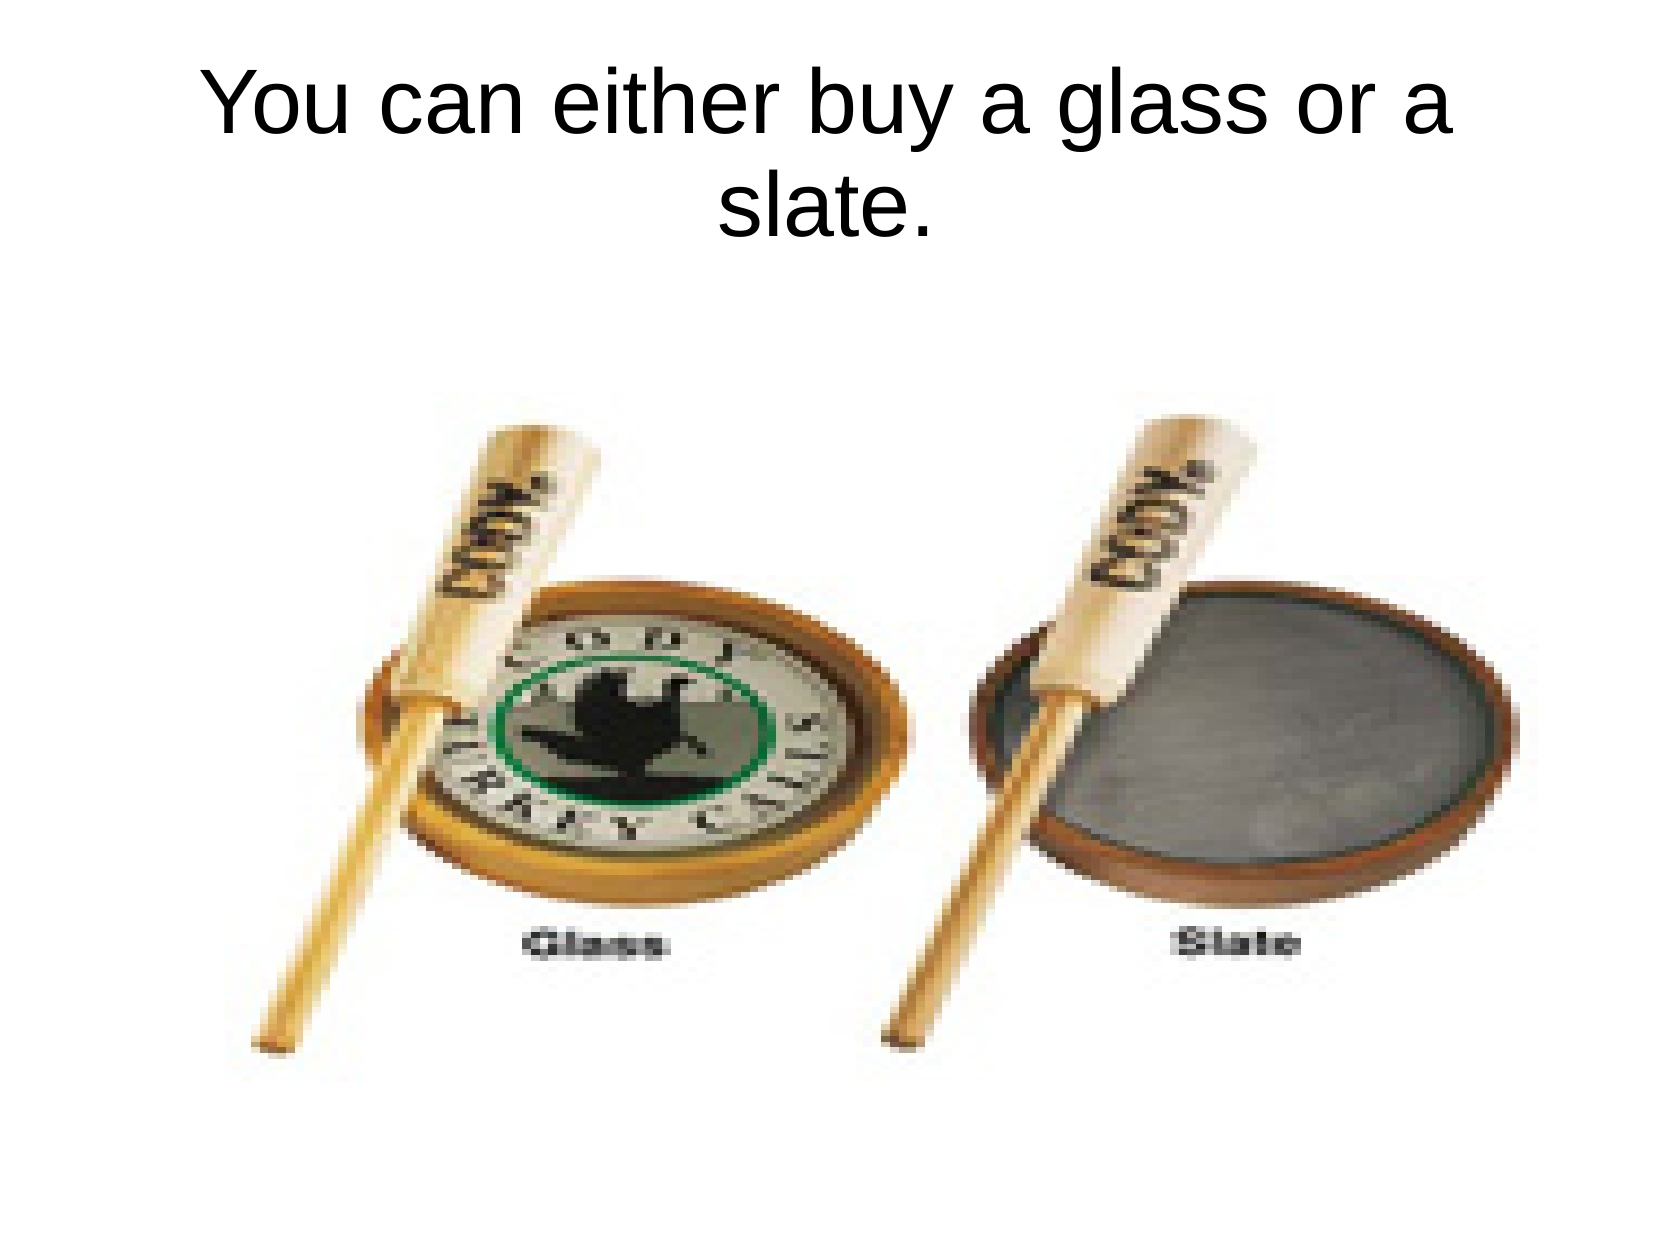

# You can either buy a glass or a slate.